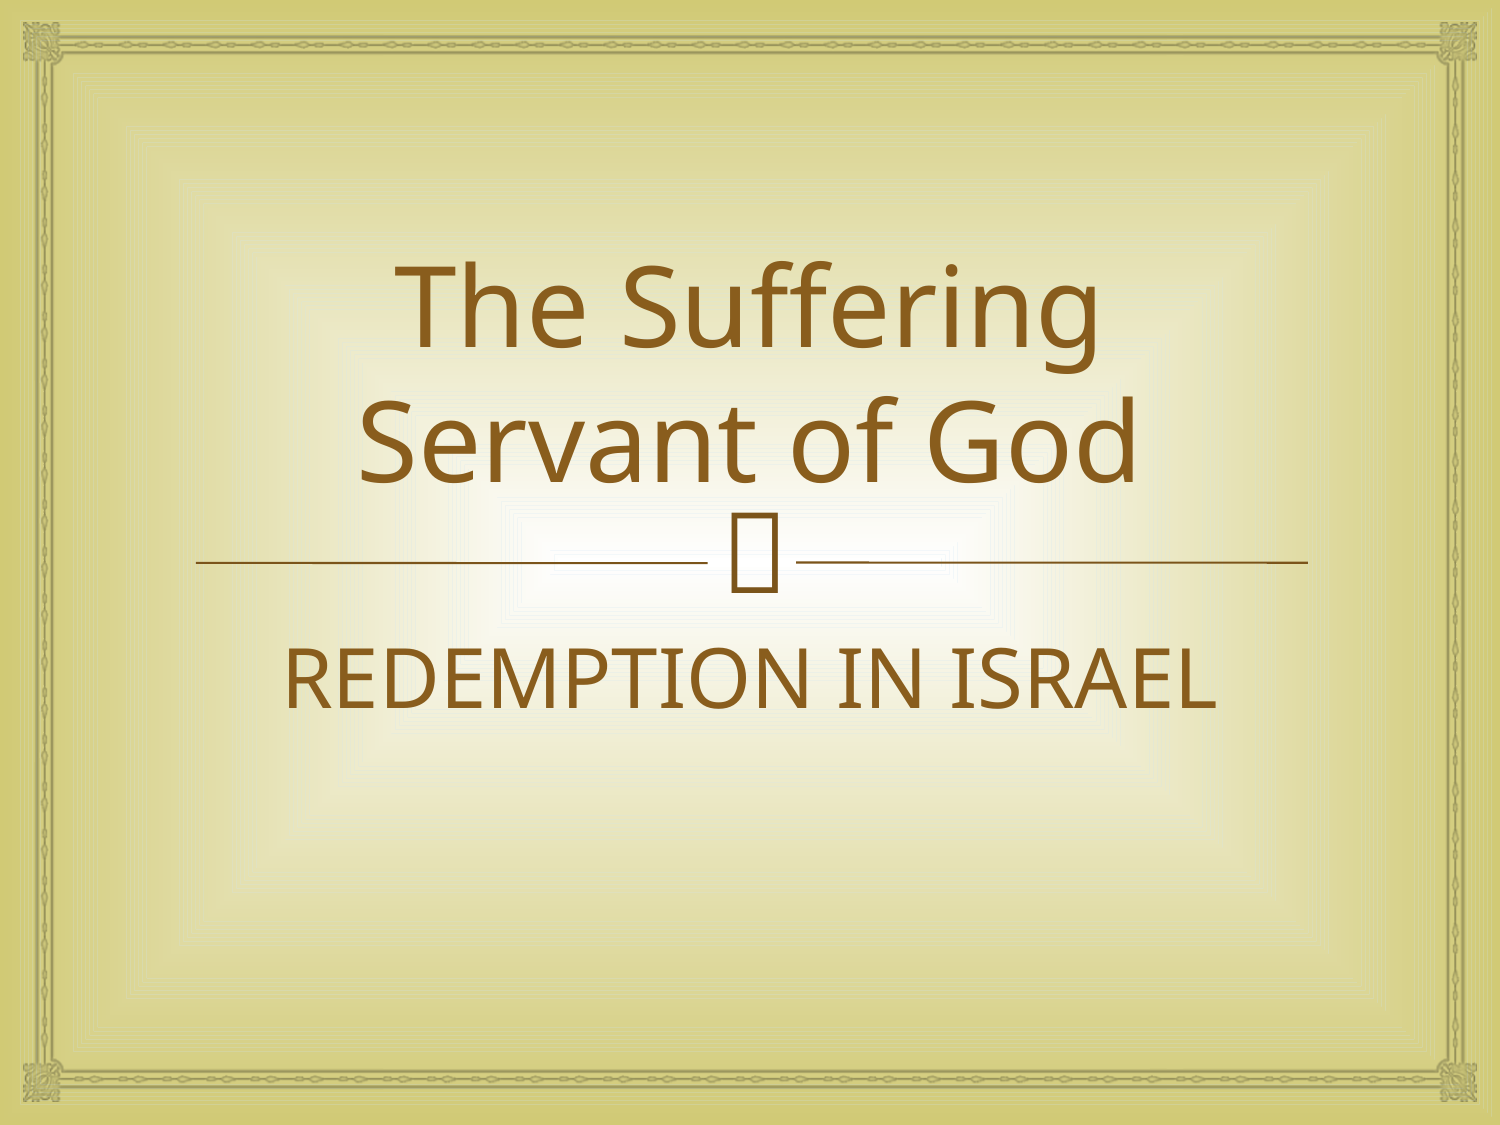

# The Suffering Servant of God
REDEMPTION IN ISRAEL